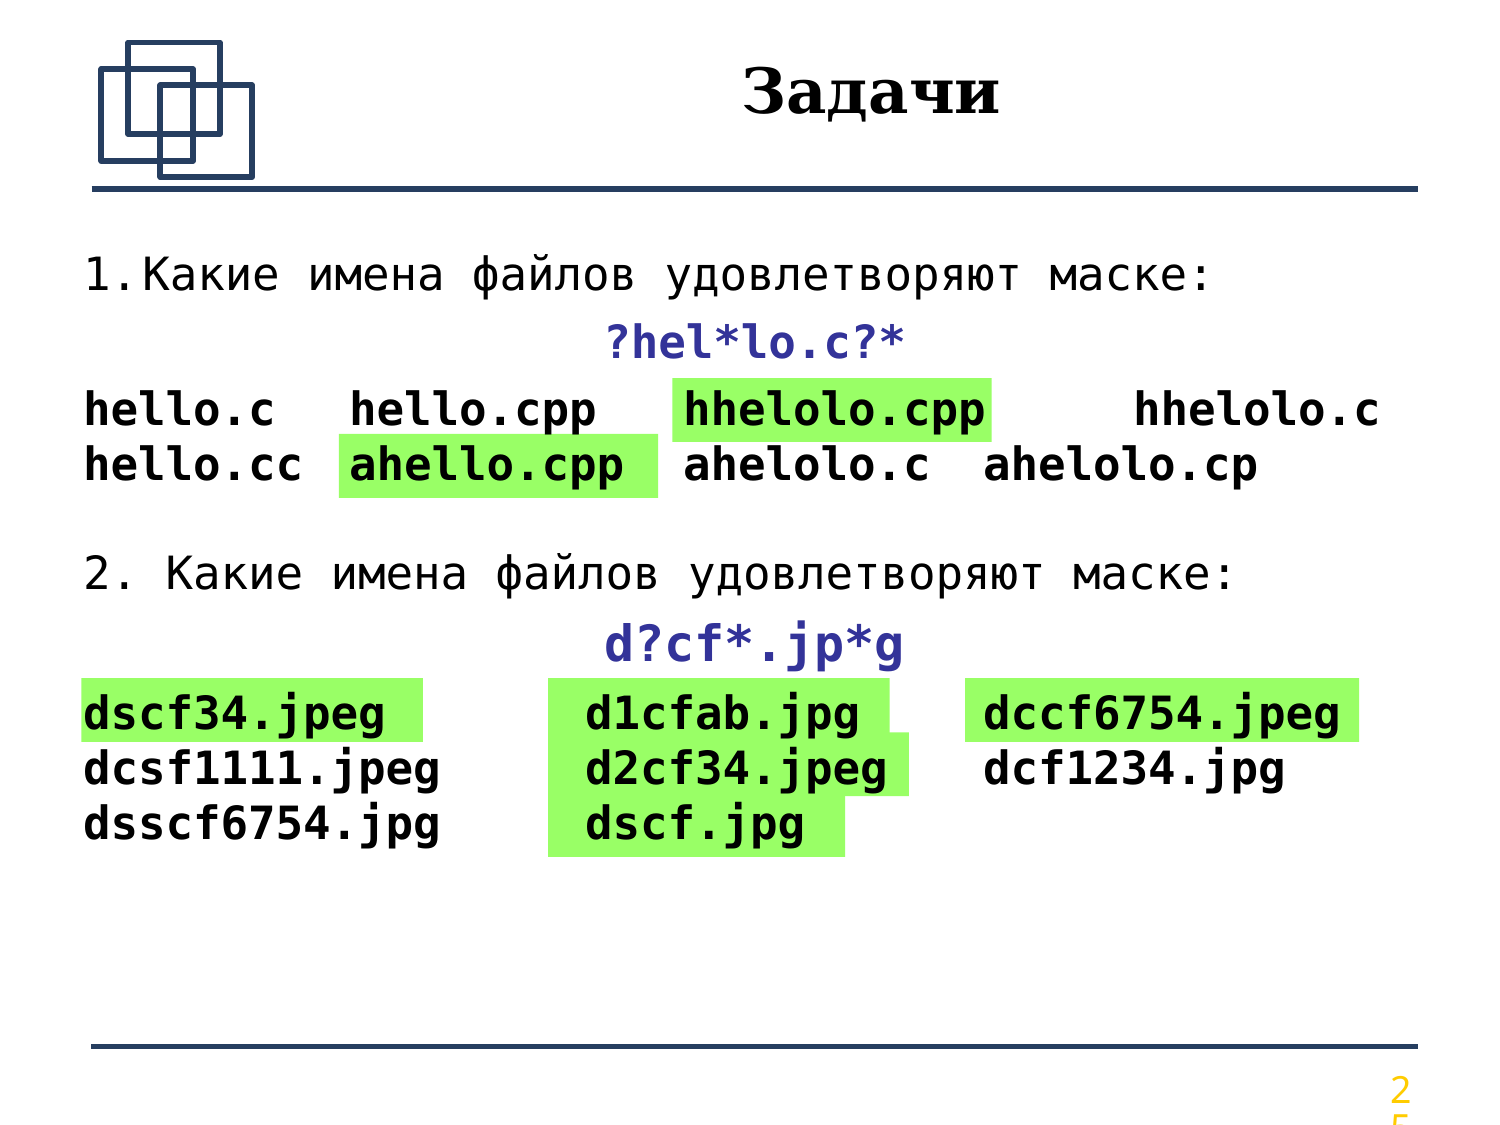

# Задачи
Какие имена файлов удовлетворяют маске:
?hel*lo.c?*
hello.c 	hello.cpp 	hhelolo.cpp	hhelolo.c
hello.cс 	ahello.cpp 	ahelolo.c	ahelolo.cp
2. Какие имена файлов удовлетворяют маске:
d?cf*.jp*g
dscf34.jpeg	d1cfab.jpg 	dccf6754.jpeg
dcsf1111.jpeg	d2cf34.jpeg	dcf1234.jpg
dsscf6754.jpg	dscf.jpg